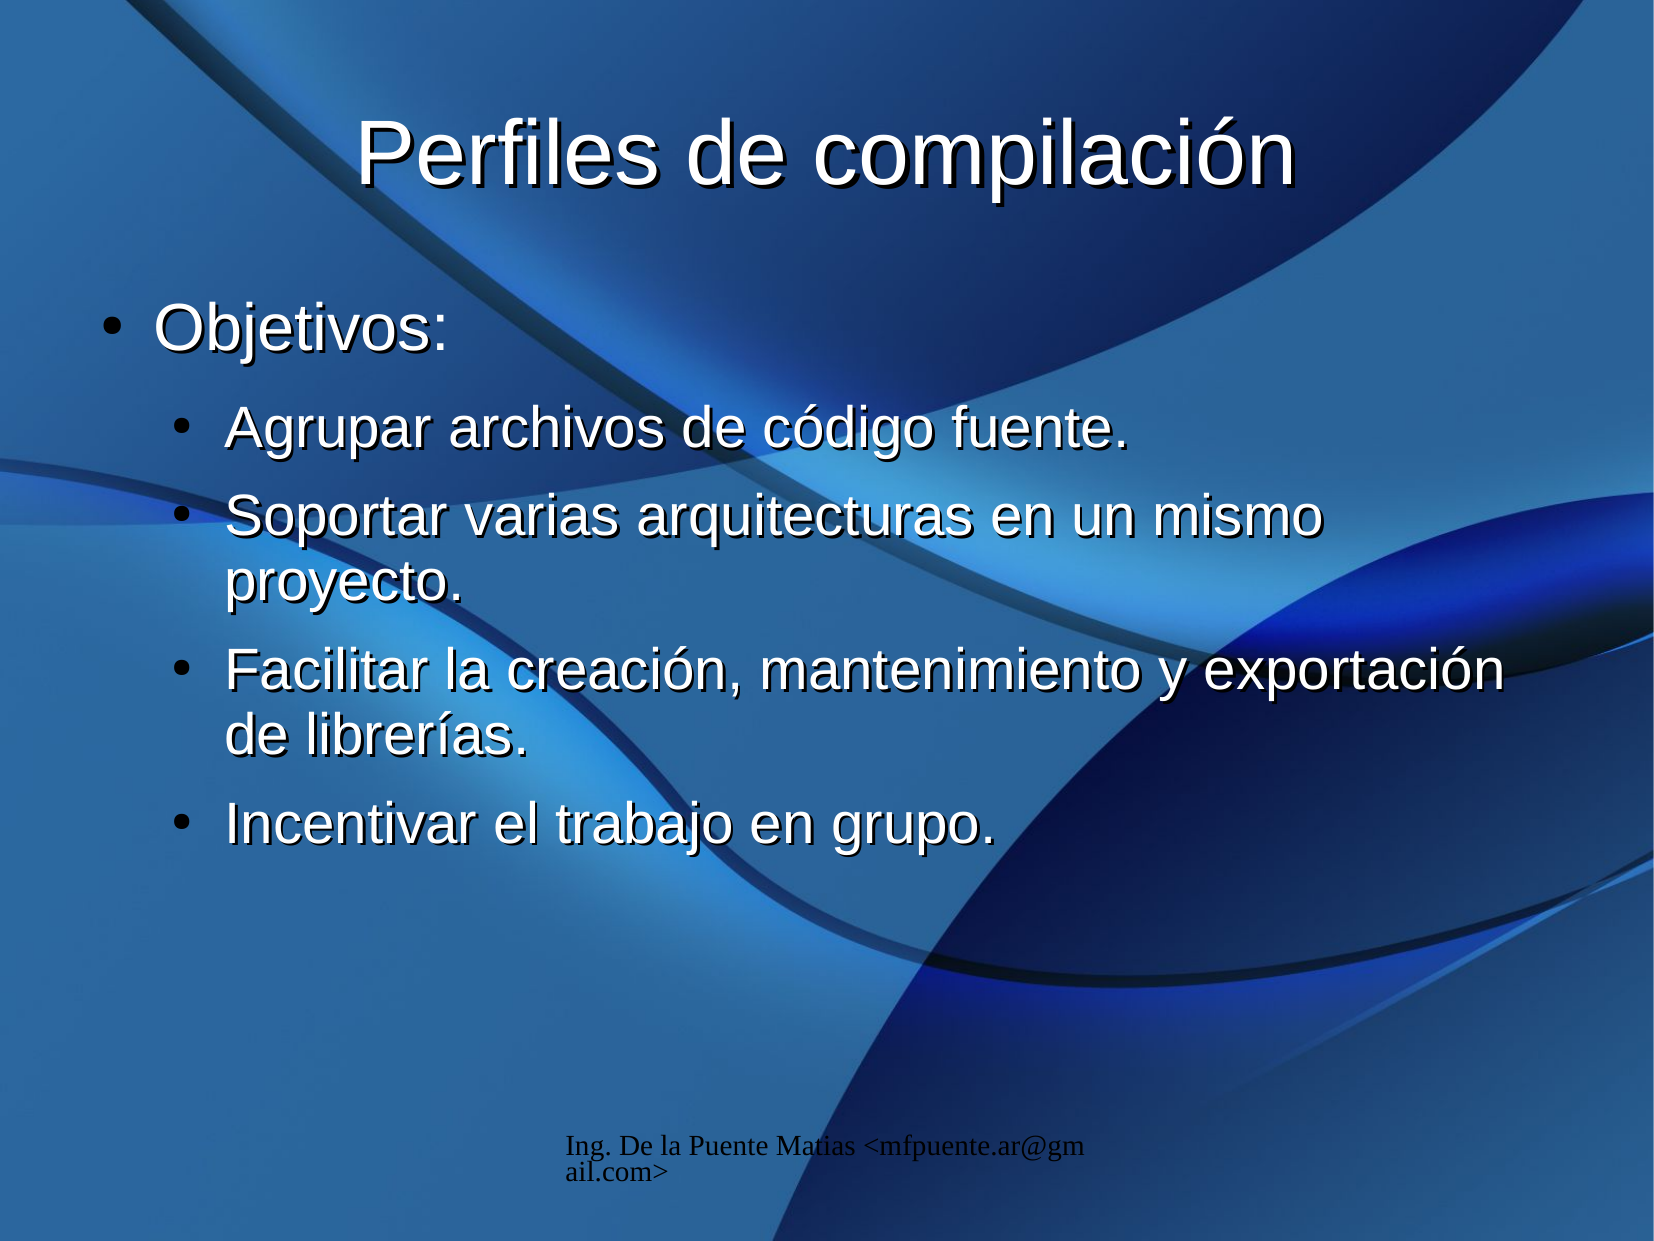

# Perfiles de compilación
Objetivos:
Agrupar archivos de código fuente.
Soportar varias arquitecturas en un mismo proyecto.
Facilitar la creación, mantenimiento y exportación de librerías.
Incentivar el trabajo en grupo.
Ing. De la Puente Matias <mfpuente.ar@gmail.com>